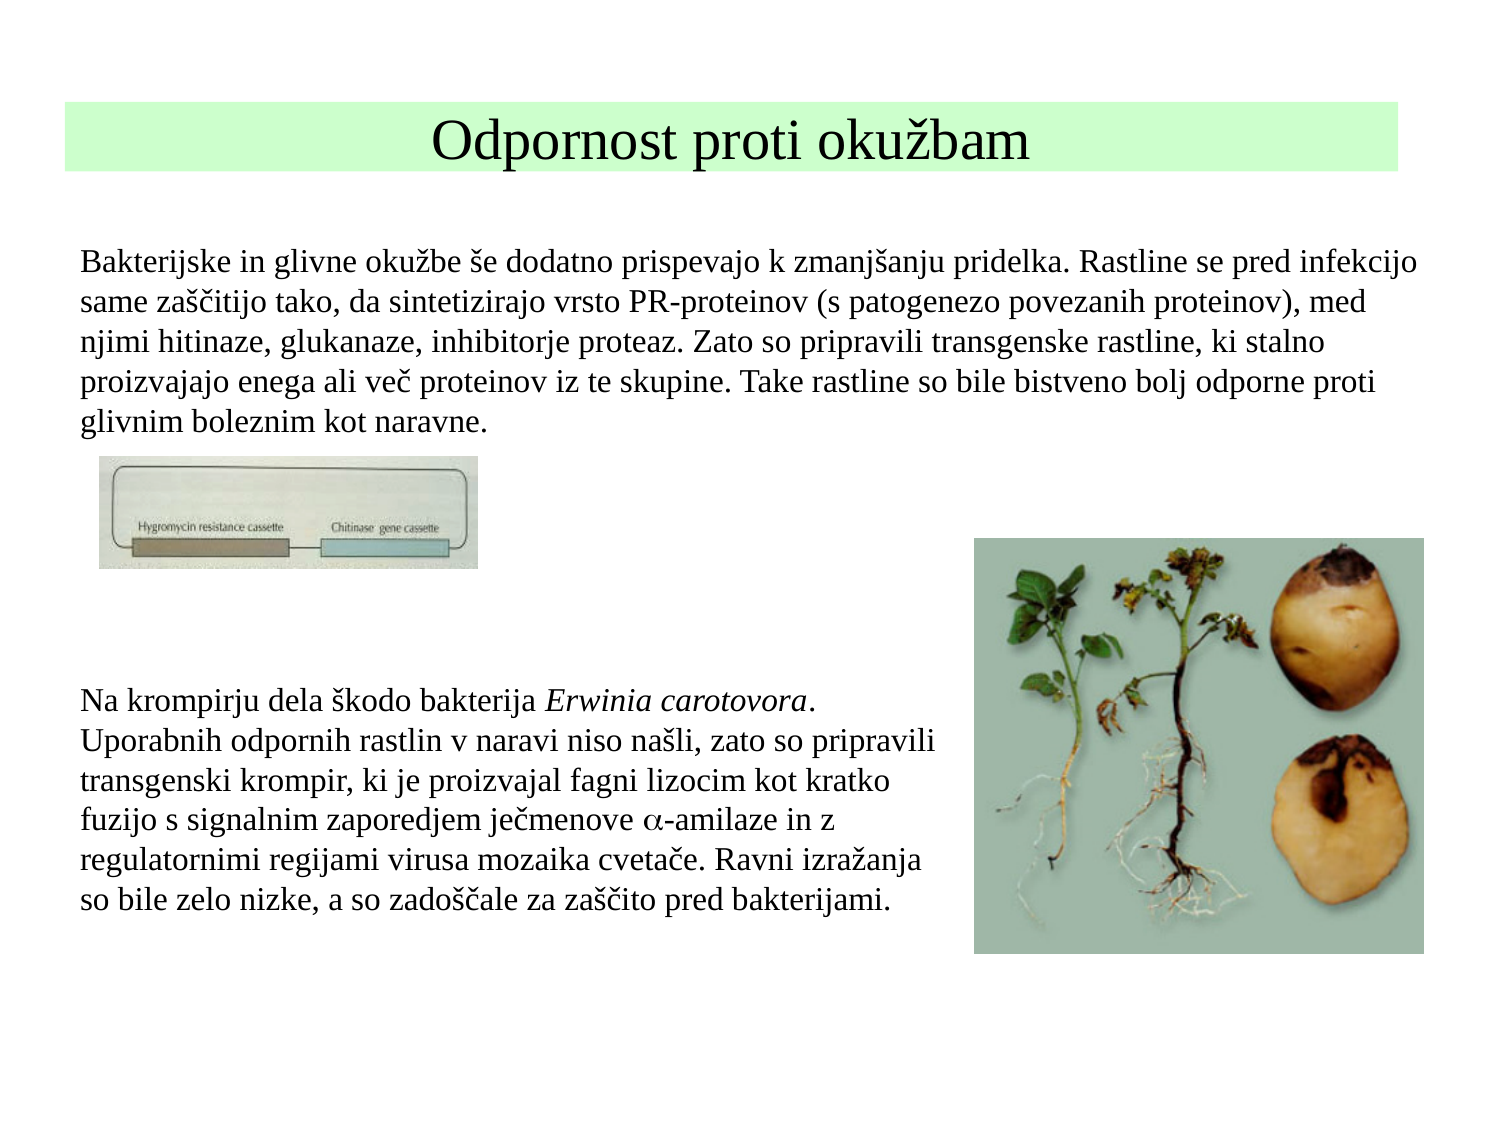

Odpornost proti okužbam
# Bakterijske in glivne okužbe še dodatno prispevajo k zmanjšanju pridelka. Rastline se pred infekcijo same zaščitijo tako, da sintetizirajo vrsto PR-proteinov (s patogenezo povezanih proteinov), med njimi hitinaze, glukanaze, inhibitorje proteaz. Zato so pripravili transgenske rastline, ki stalno proizvajajo enega ali več proteinov iz te skupine. Take rastline so bile bistveno bolj odporne proti glivnim boleznim kot naravne.
Na krompirju dela škodo bakterija Erwinia carotovora.
Uporabnih odpornih rastlin v naravi niso našli, zato so pripravili
transgenski krompir, ki je proizvajal fagni lizocim kot kratko
fuzijo s signalnim zaporedjem ječmenove a-amilaze in z
regulatornimi regijami virusa mozaika cvetače. Ravni izražanja
so bile zelo nizke, a so zadoščale za zaščito pred bakterijami.